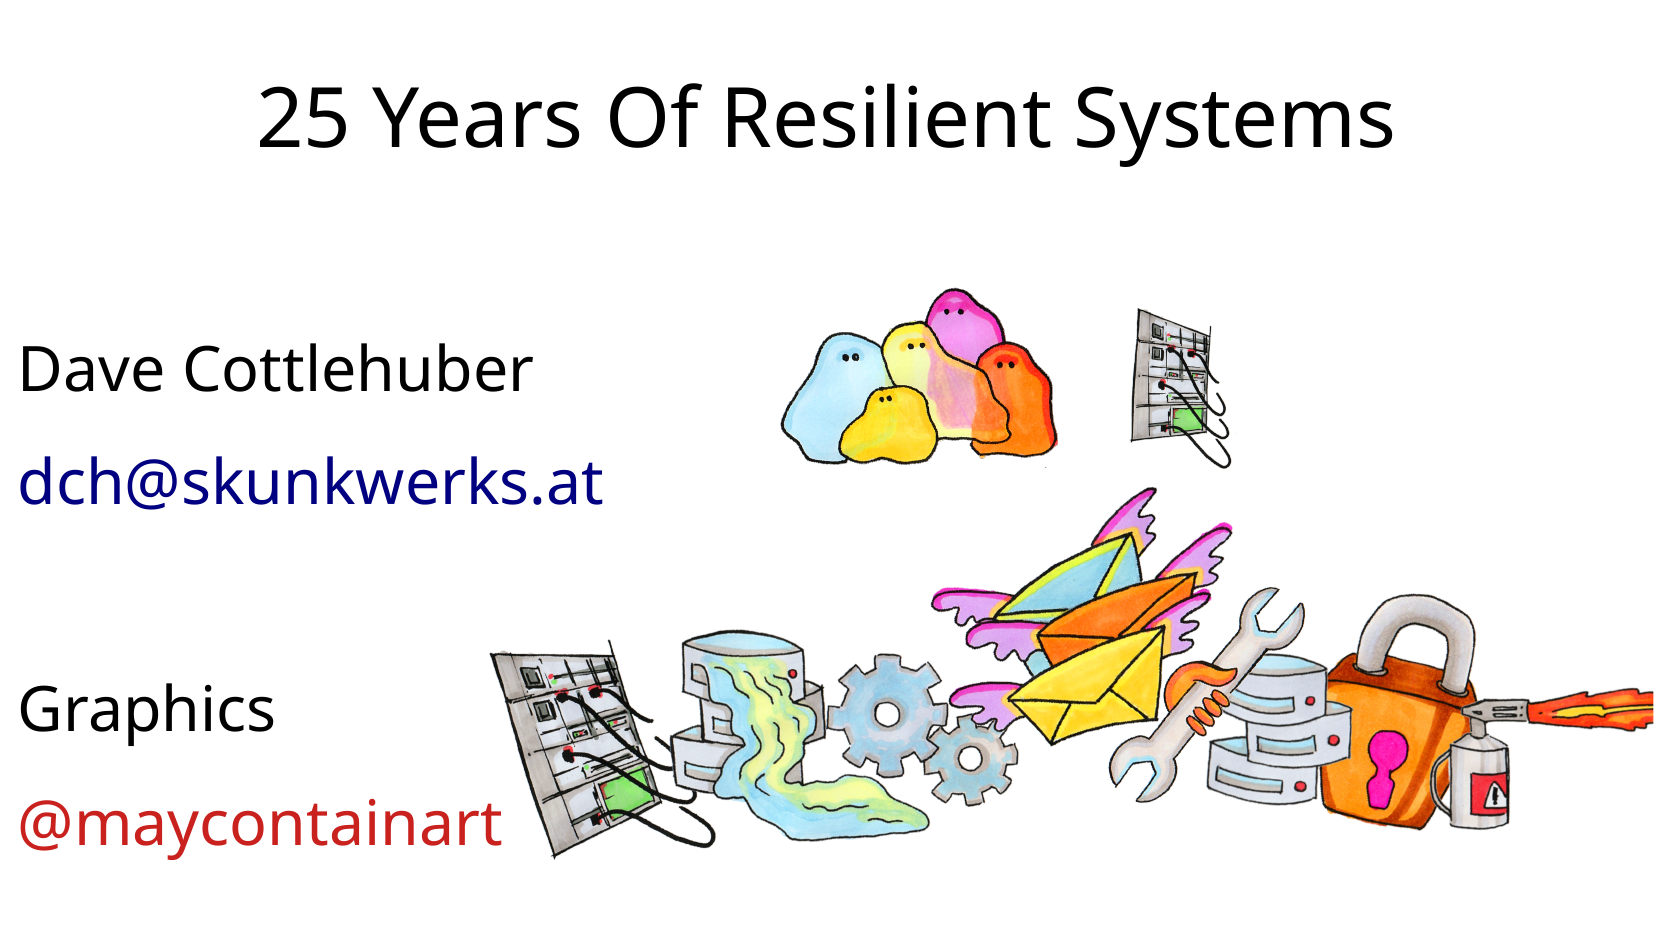

25 Years Of Resilient Systems
# Dave Cottlehuber
dch@skunkwerks.at
Graphics
@maycontainart